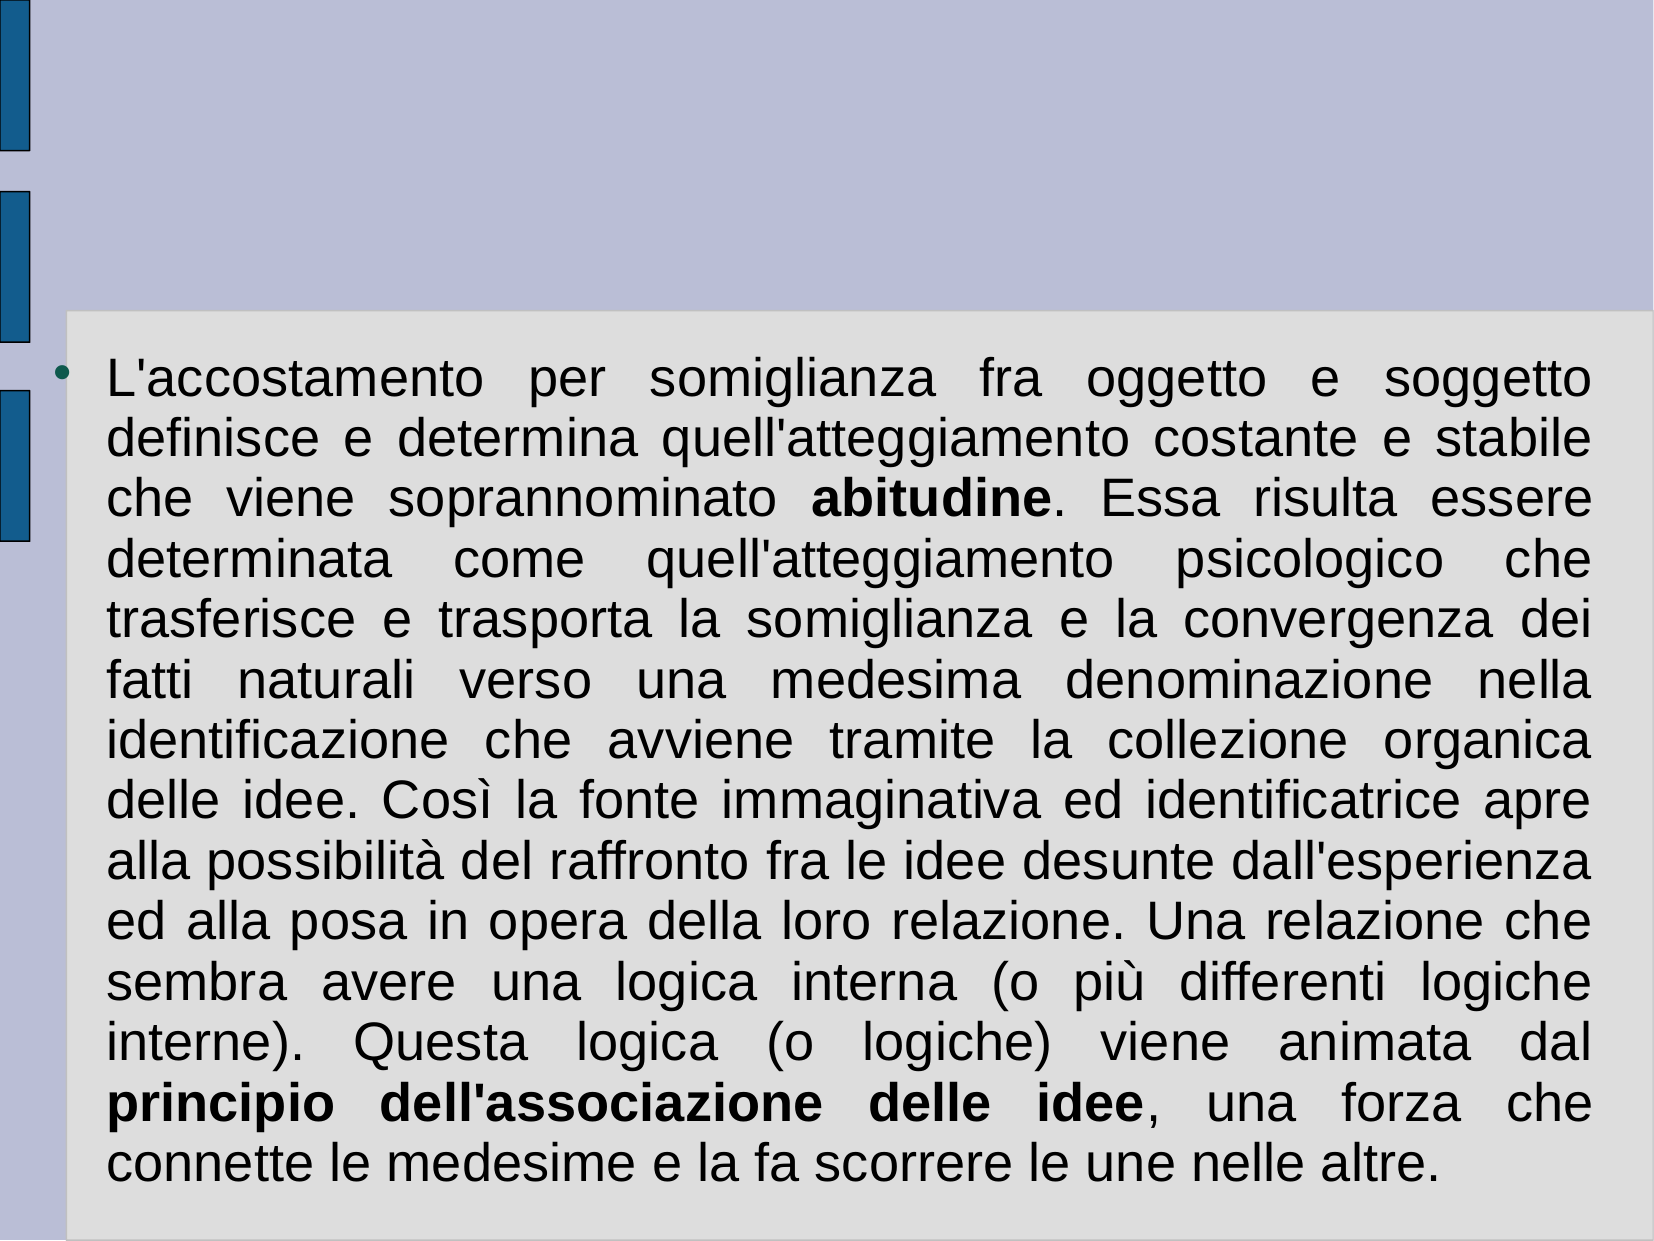

#
L'accostamento per somiglianza fra oggetto e soggetto definisce e determina quell'atteggiamento costante e stabile che viene soprannominato abitudine. Essa risulta essere determinata come quell'atteggiamento psicologico che trasferisce e trasporta la somiglianza e la convergenza dei fatti naturali verso una medesima denominazione nella identificazione che avviene tramite la collezione organica delle idee. Così la fonte immaginativa ed identificatrice apre alla possibilità del raffronto fra le idee desunte dall'esperienza ed alla posa in opera della loro relazione. Una relazione che sembra avere una logica interna (o più differenti logiche interne). Questa logica (o logiche) viene animata dal principio dell'associazione delle idee, una forza che connette le medesime e la fa scorrere le une nelle altre.